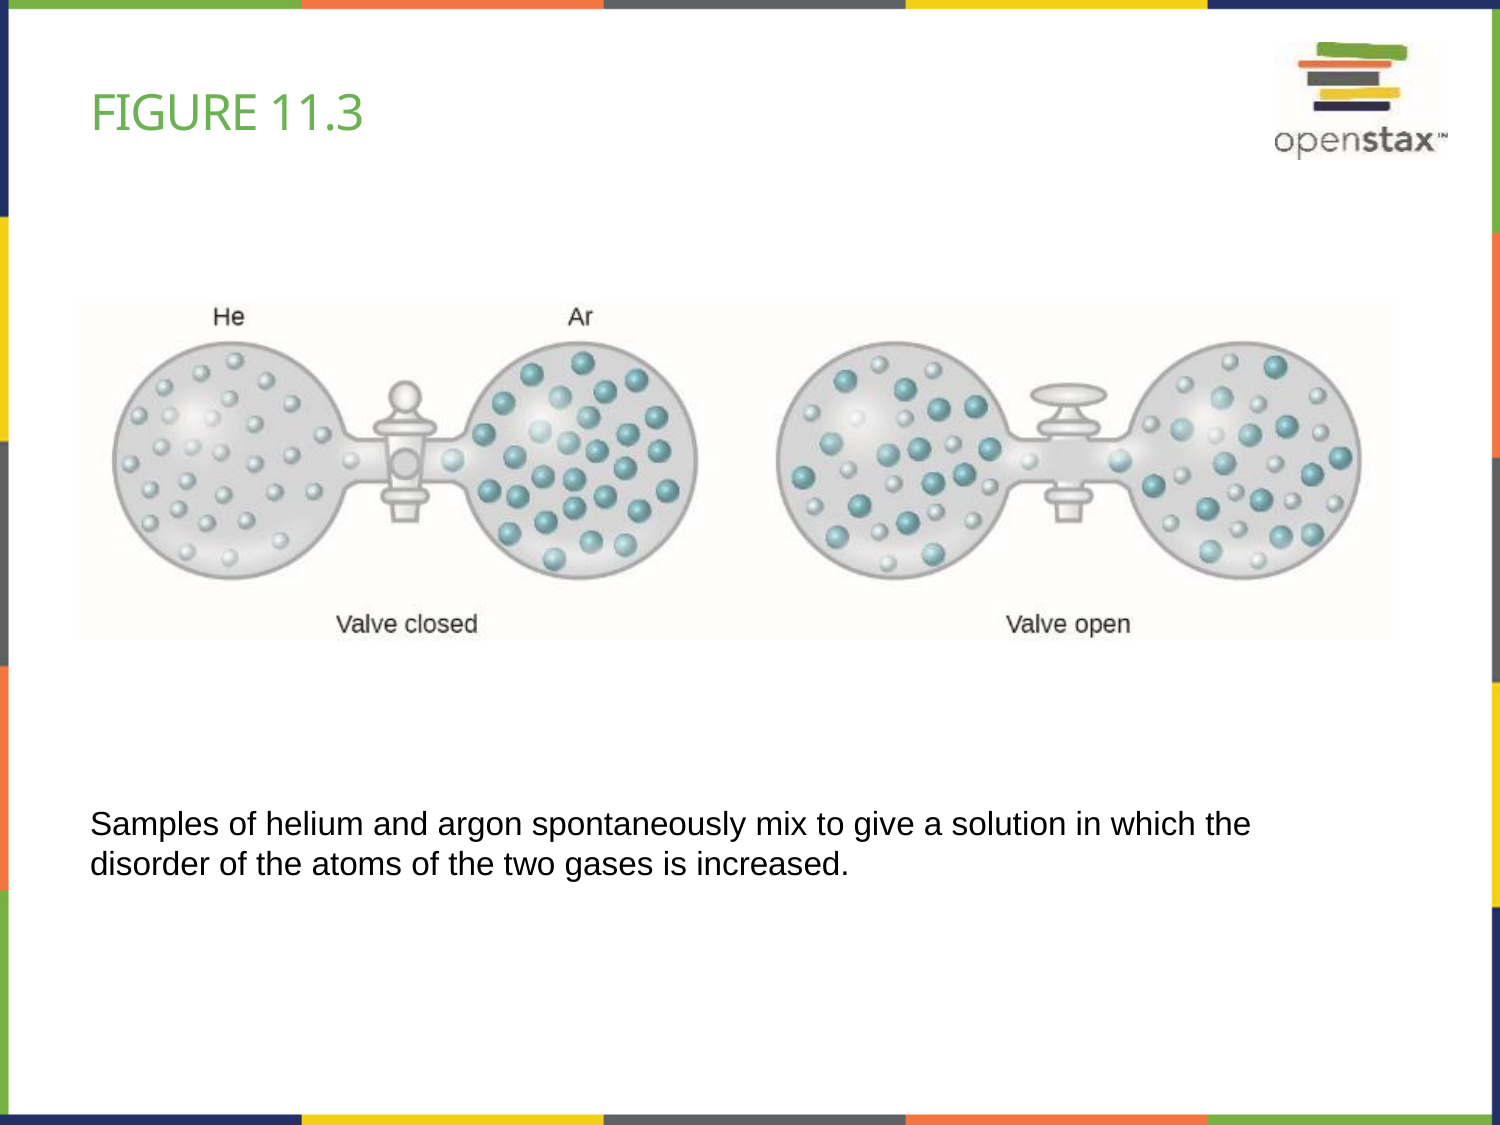

# Figure 11.3
Samples of helium and argon spontaneously mix to give a solution in which the disorder of the atoms of the two gases is increased.